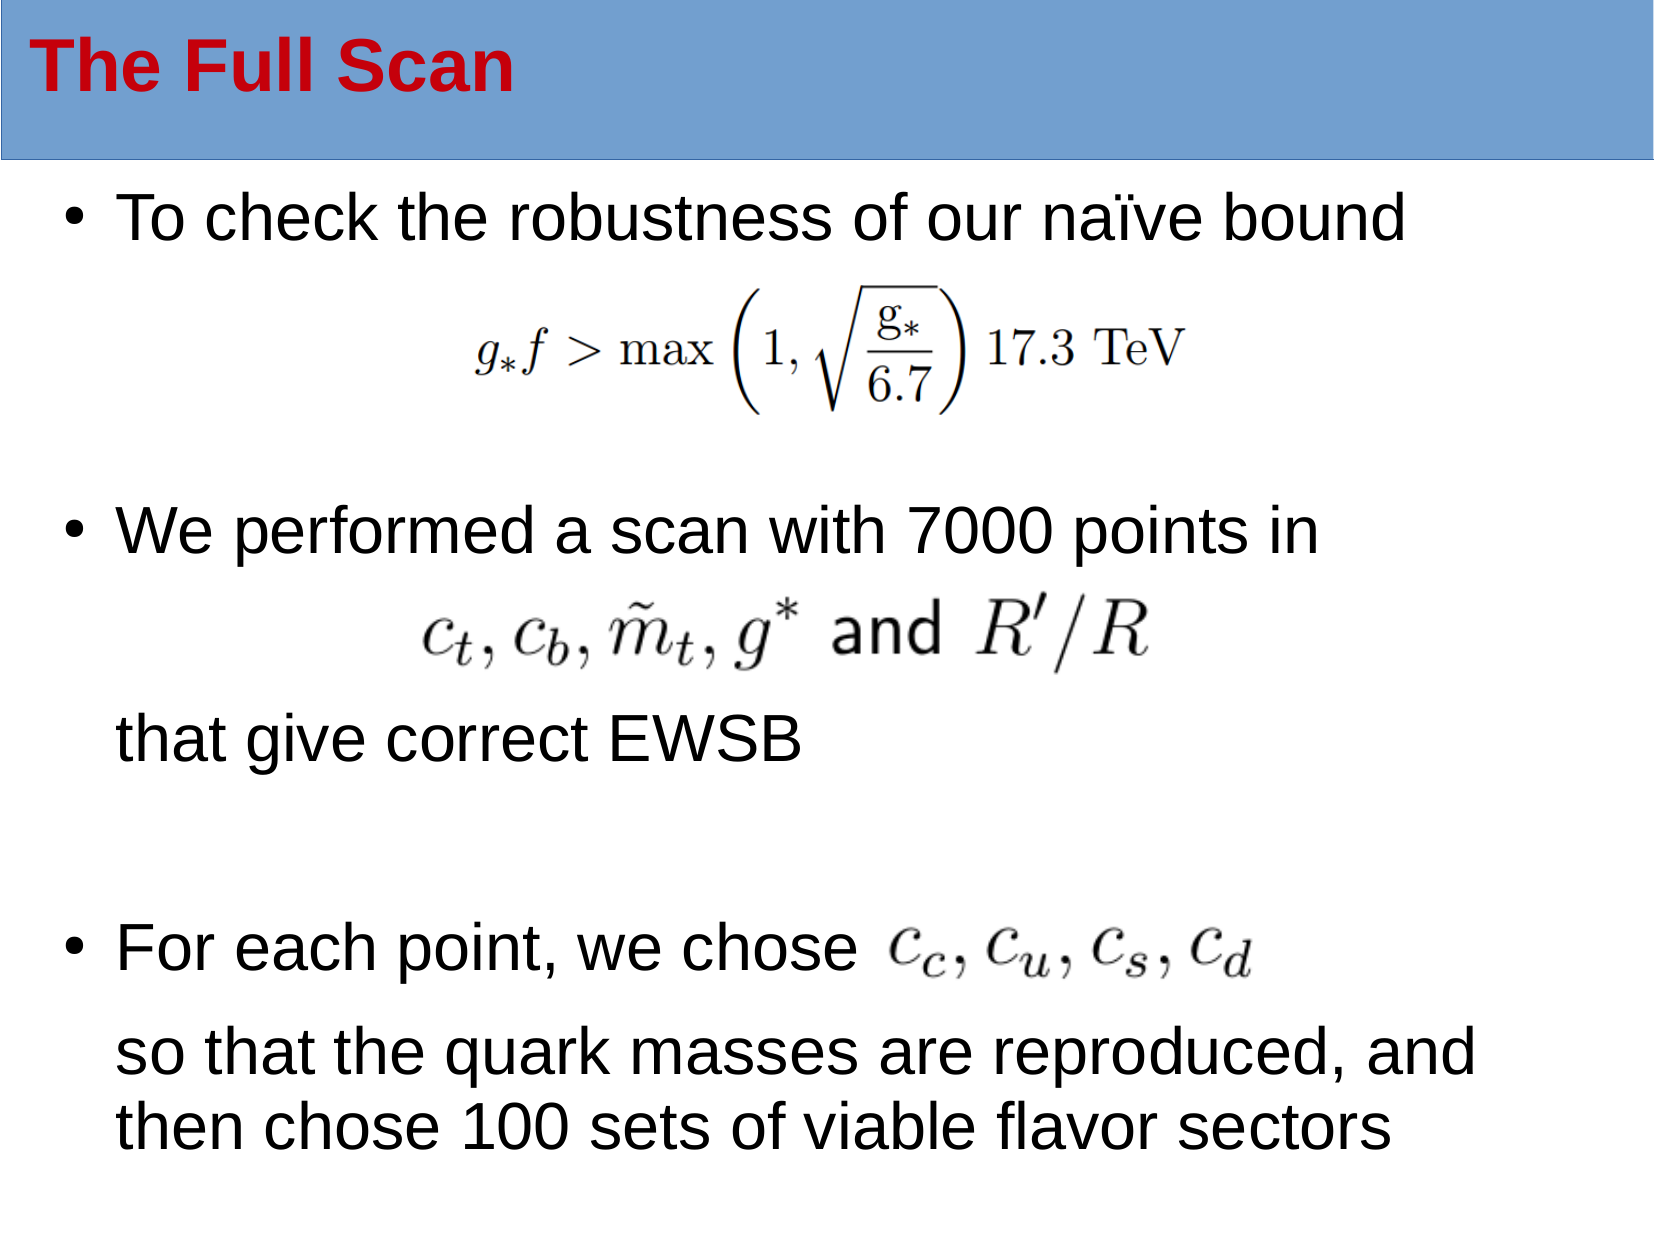

# The Full Scan
To check the robustness of our naïve bound
We performed a scan with 7000 points in
that give correct EWSB
For each point, we chose
so that the quark masses are reproduced, and then chose 100 sets of viable flavor sectors